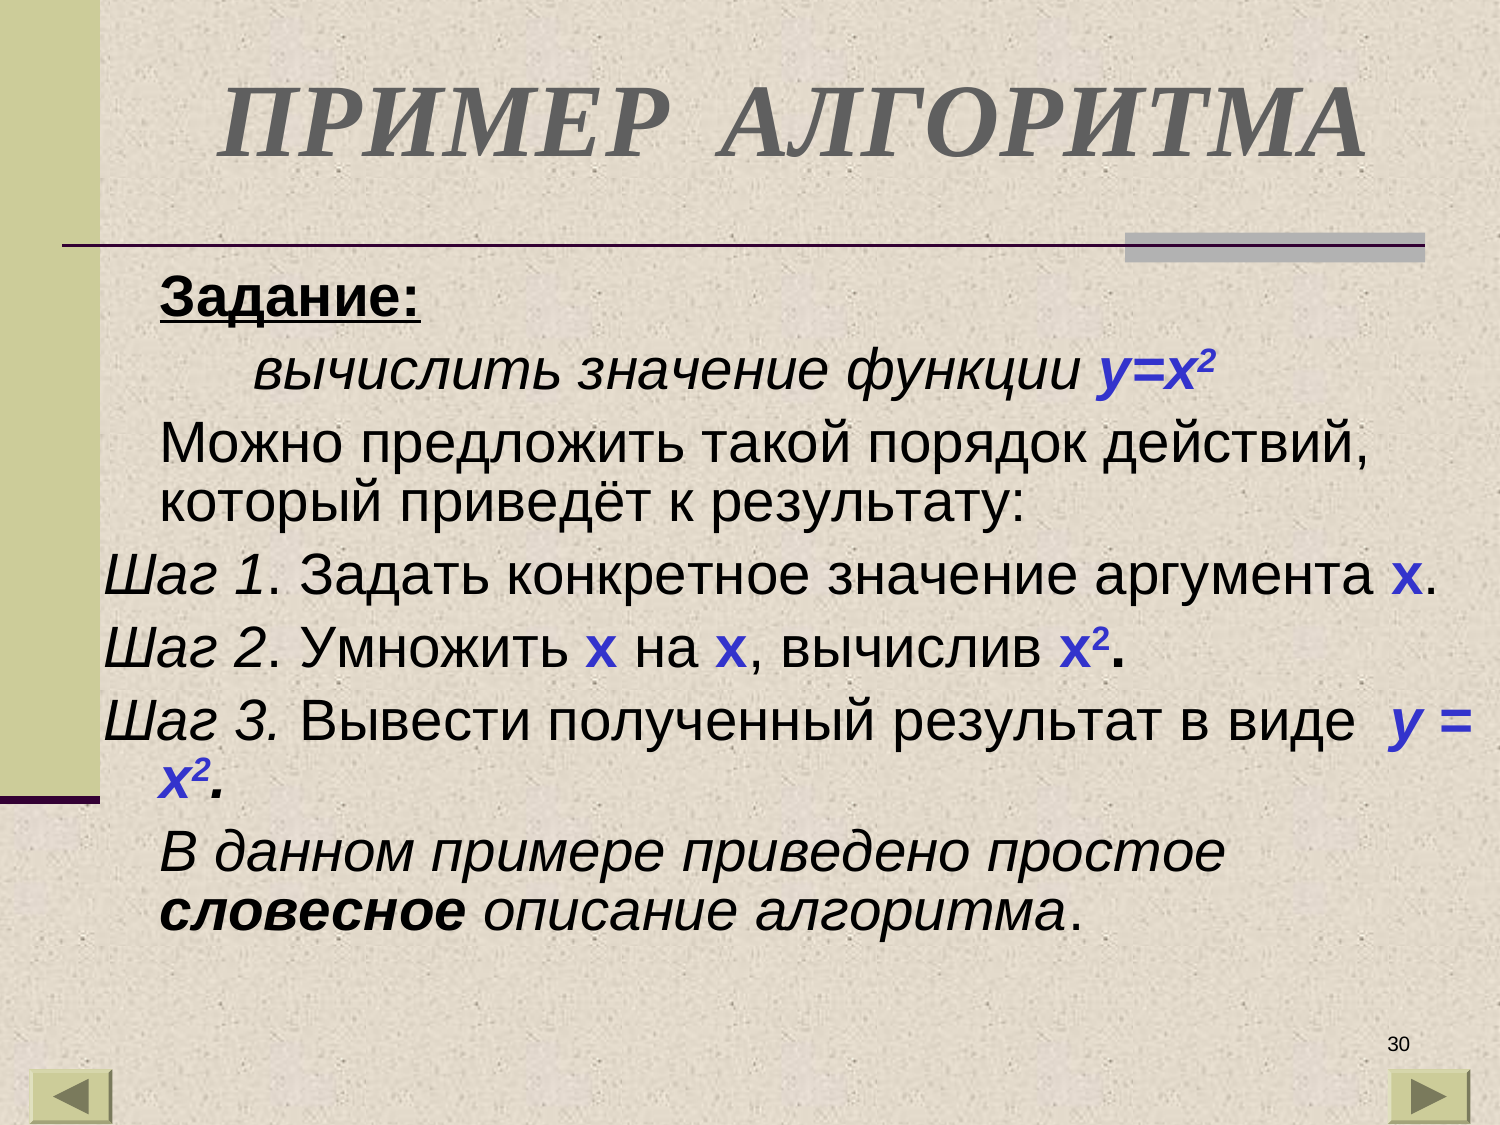

# ПРИМЕР АЛГОРИТМА
	Задание:
		вычислить значение функции y=x2
	Можно предложить такой порядок действий, который приведёт к результату:
Шаг 1. Задать конкретное значение аргумента х.
Шаг 2. Умножить х на х, вычислив х2.
Шаг 3. Вывести полученный результат в виде y = x2.
	В данном примере приведено простое словесное описание алгоритма.
30